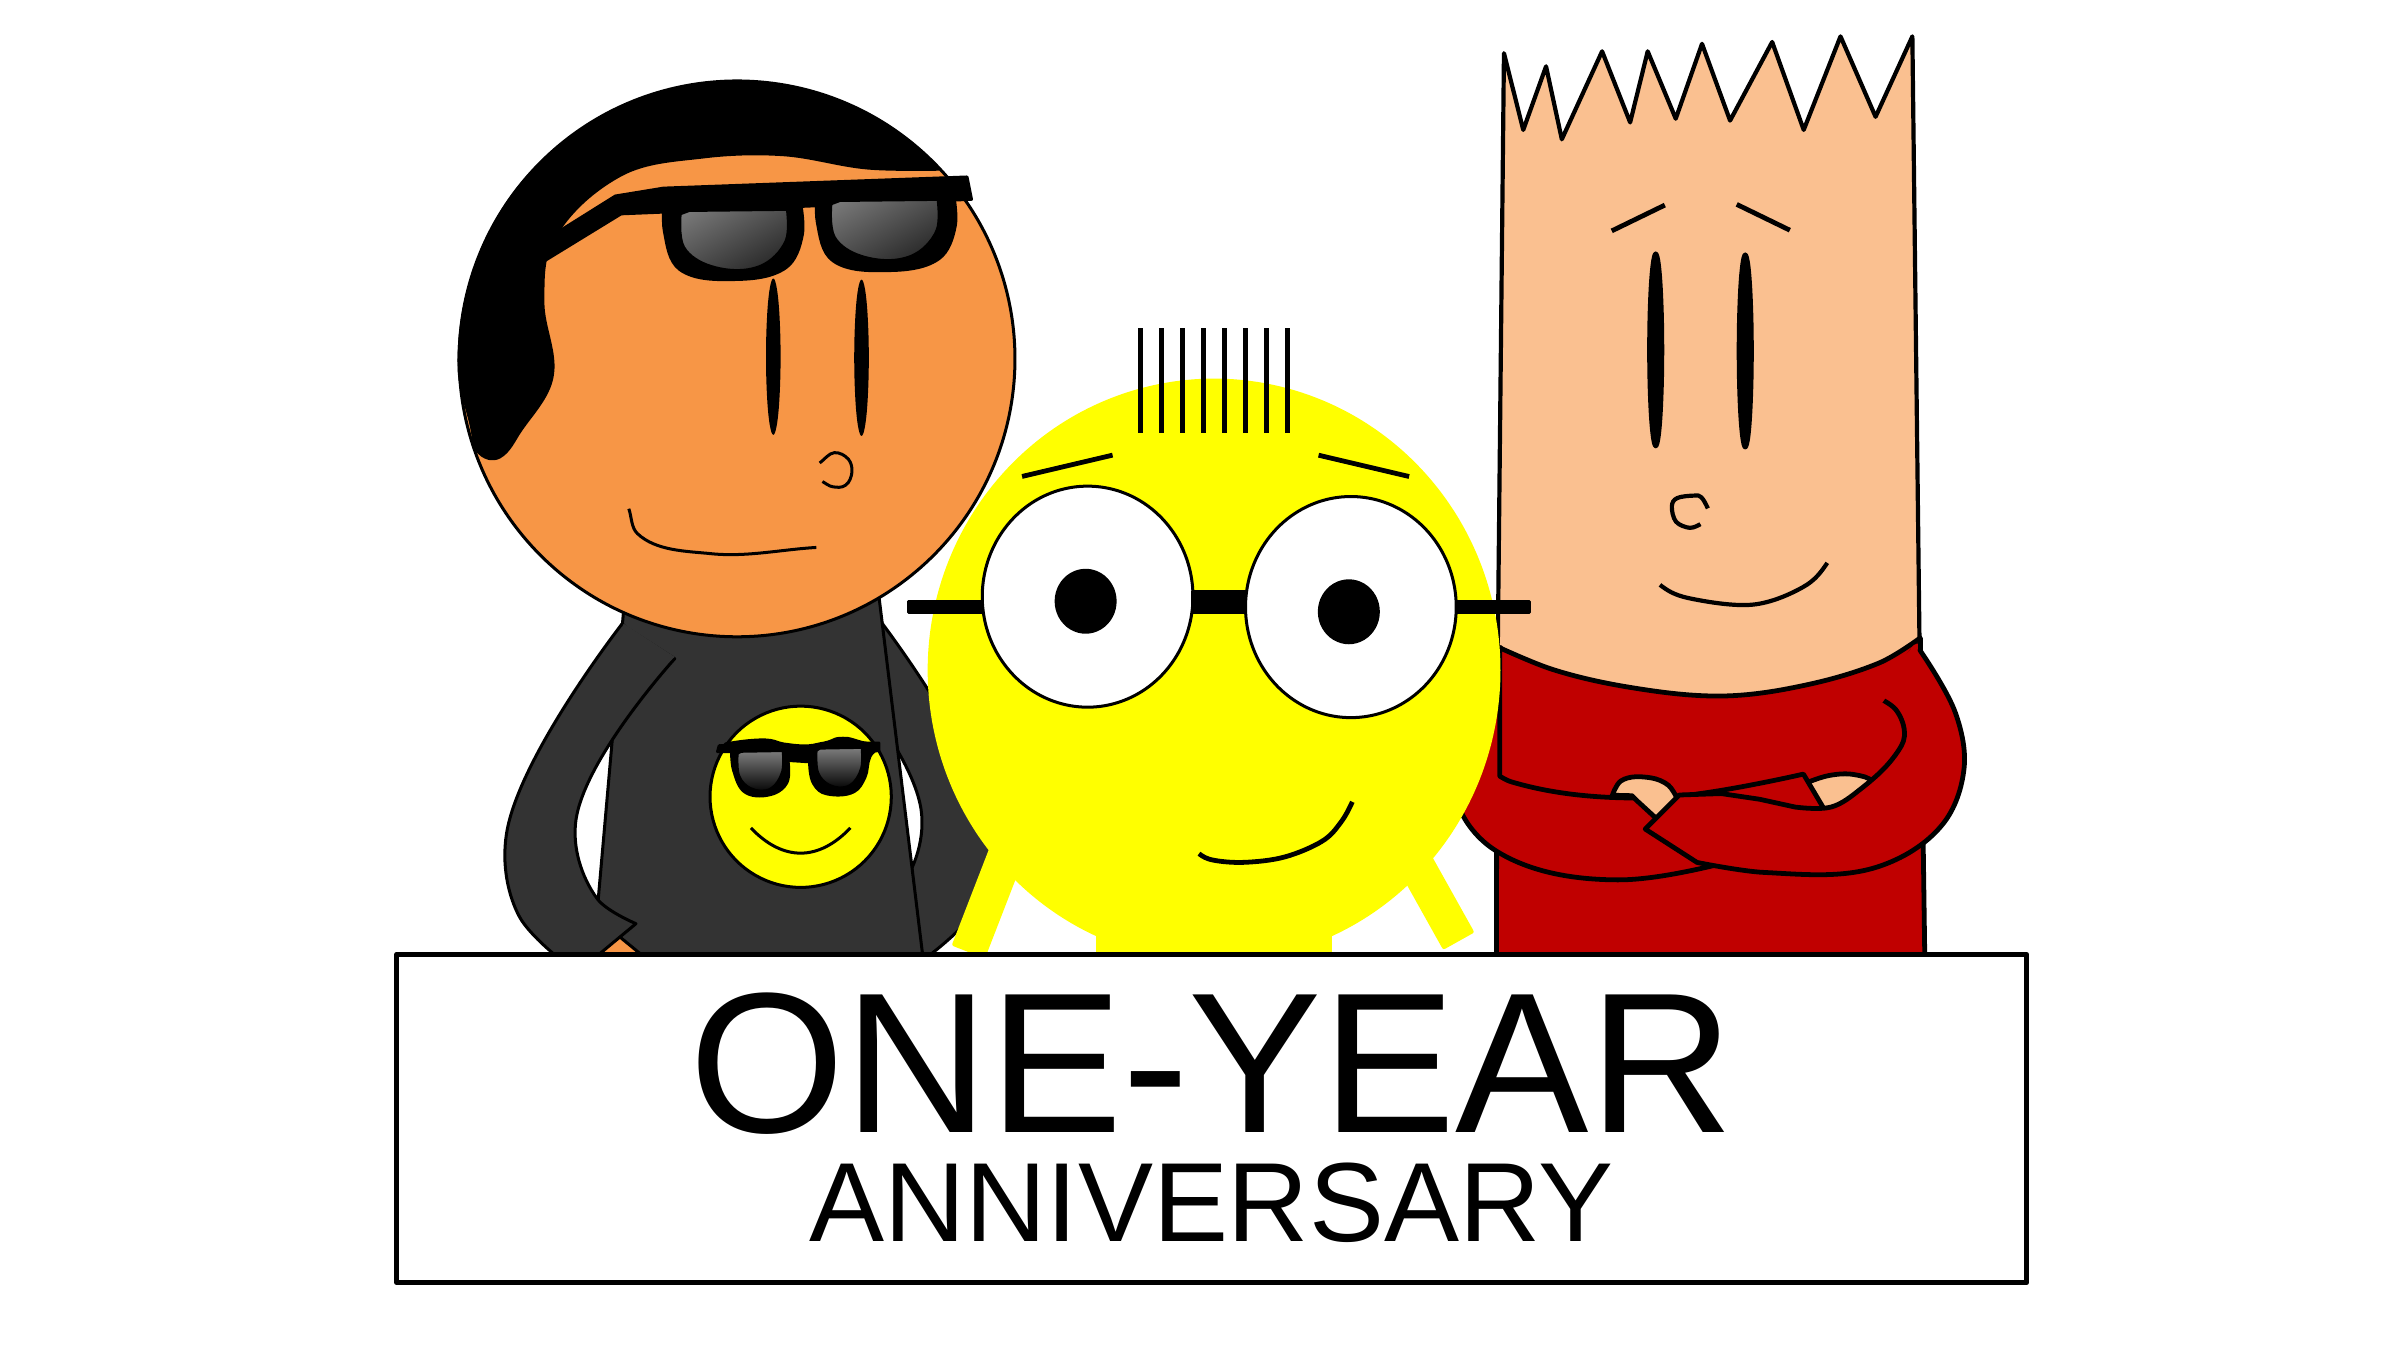

This graphic is licensed under CC-BY-SA 4.0
ONE-YEAR
ANNIVERSARY